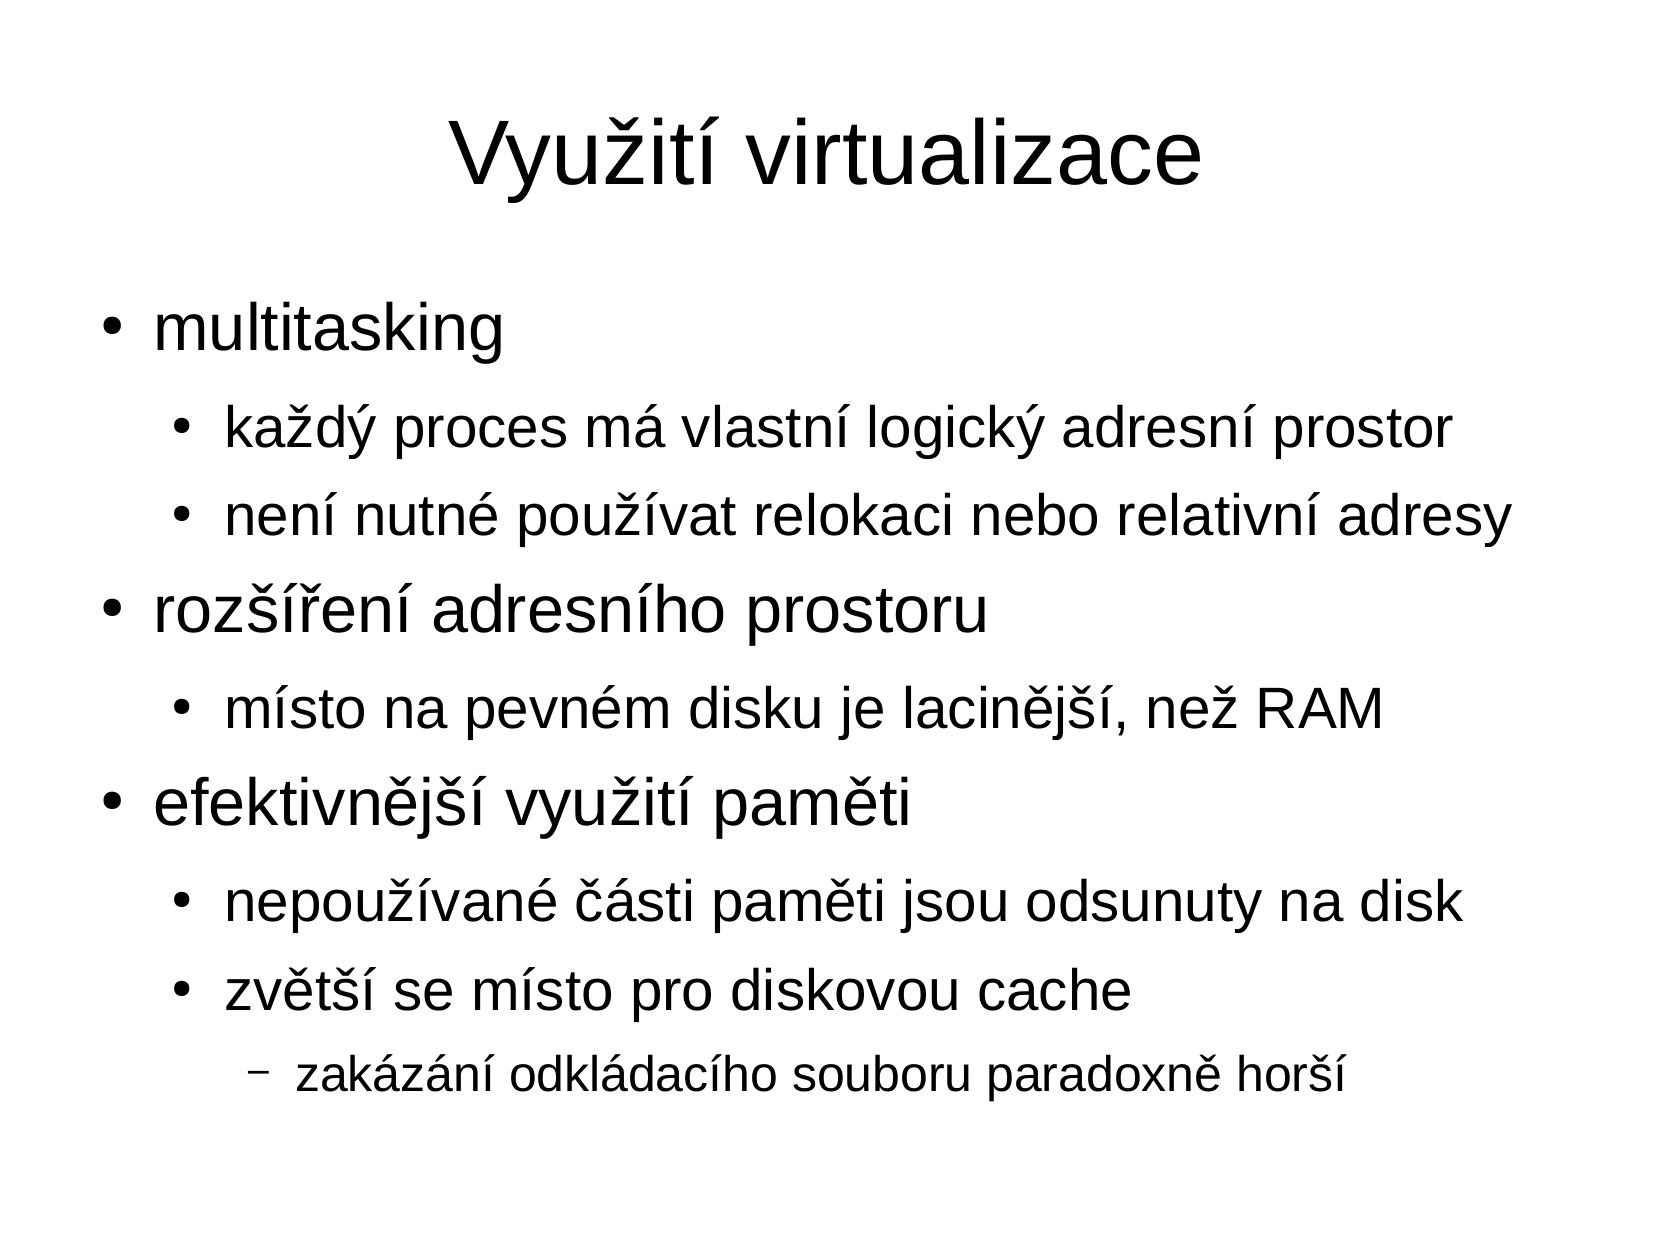

# Využití virtualizace
multitasking
každý proces má vlastní logický adresní prostor
není nutné používat relokaci nebo relativní adresy
rozšíření adresního prostoru
místo na pevném disku je lacinější, než RAM
efektivnější využití paměti
nepoužívané části paměti jsou odsunuty na disk
zvětší se místo pro diskovou cache
zakázání odkládacího souboru paradoxně horší